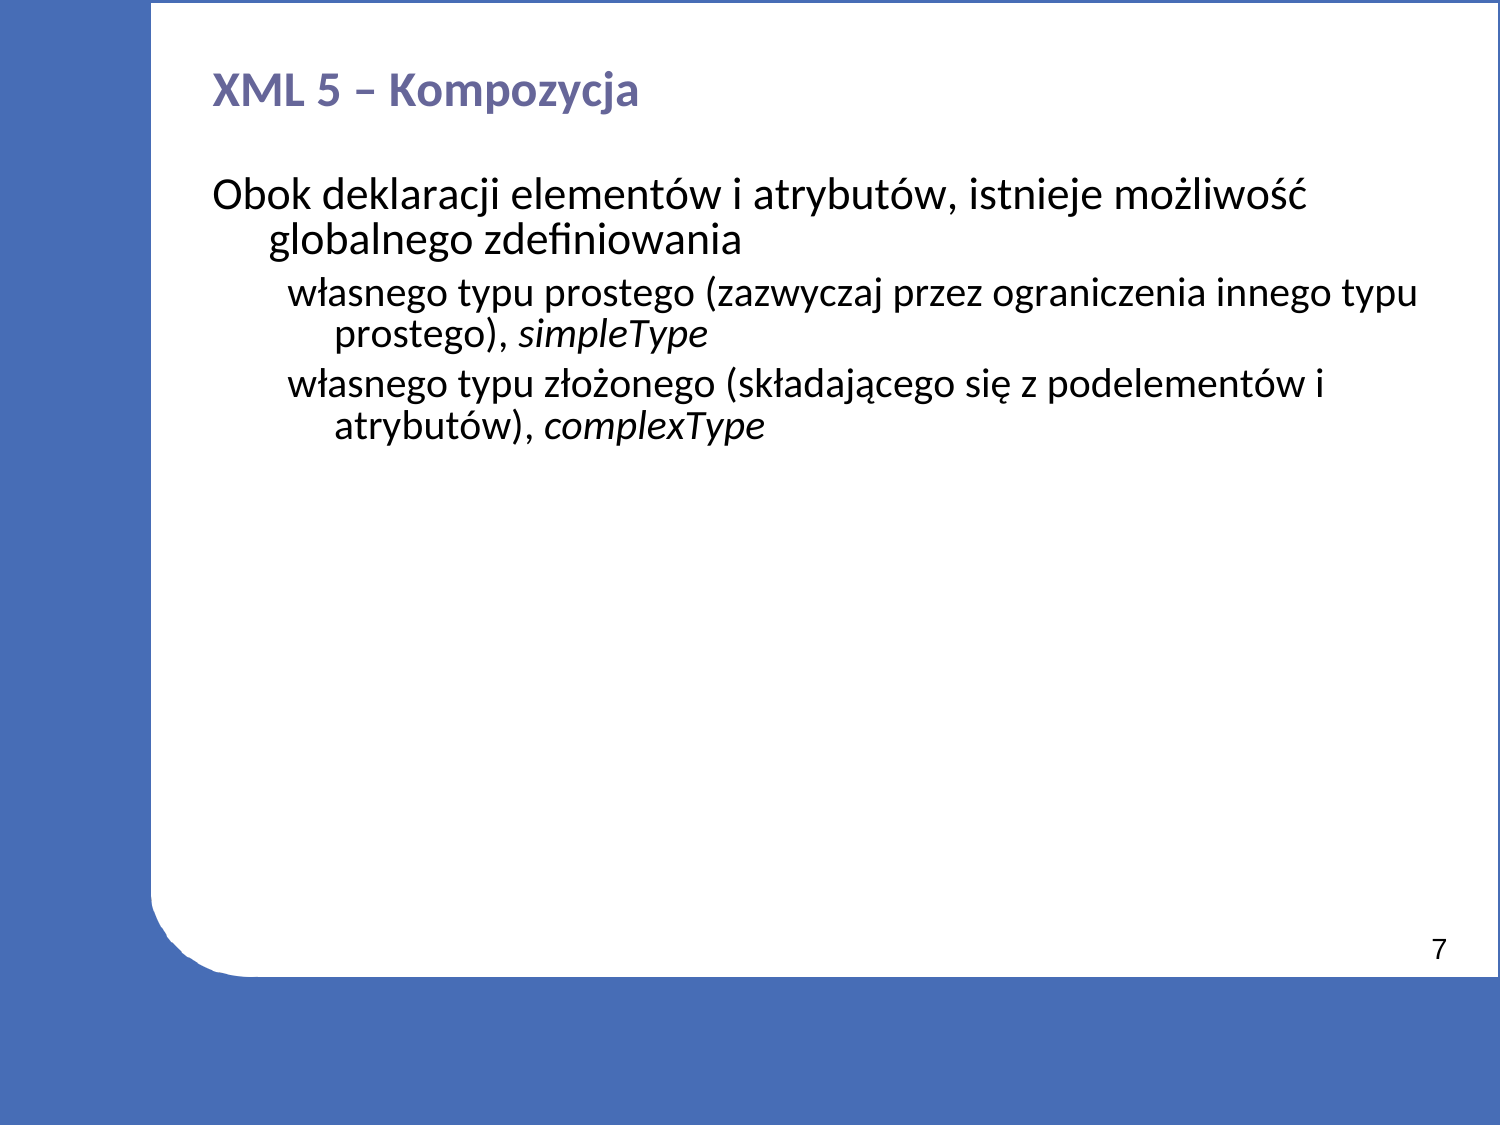

# XML 5 – Kompozycja
Obok deklaracji elementów i atrybutów, istnieje możliwość globalnego zdefiniowania
własnego typu prostego (zazwyczaj przez ograniczenia innego typu prostego), simpleType
własnego typu złożonego (składającego się z podelementów i atrybutów), complexType
7